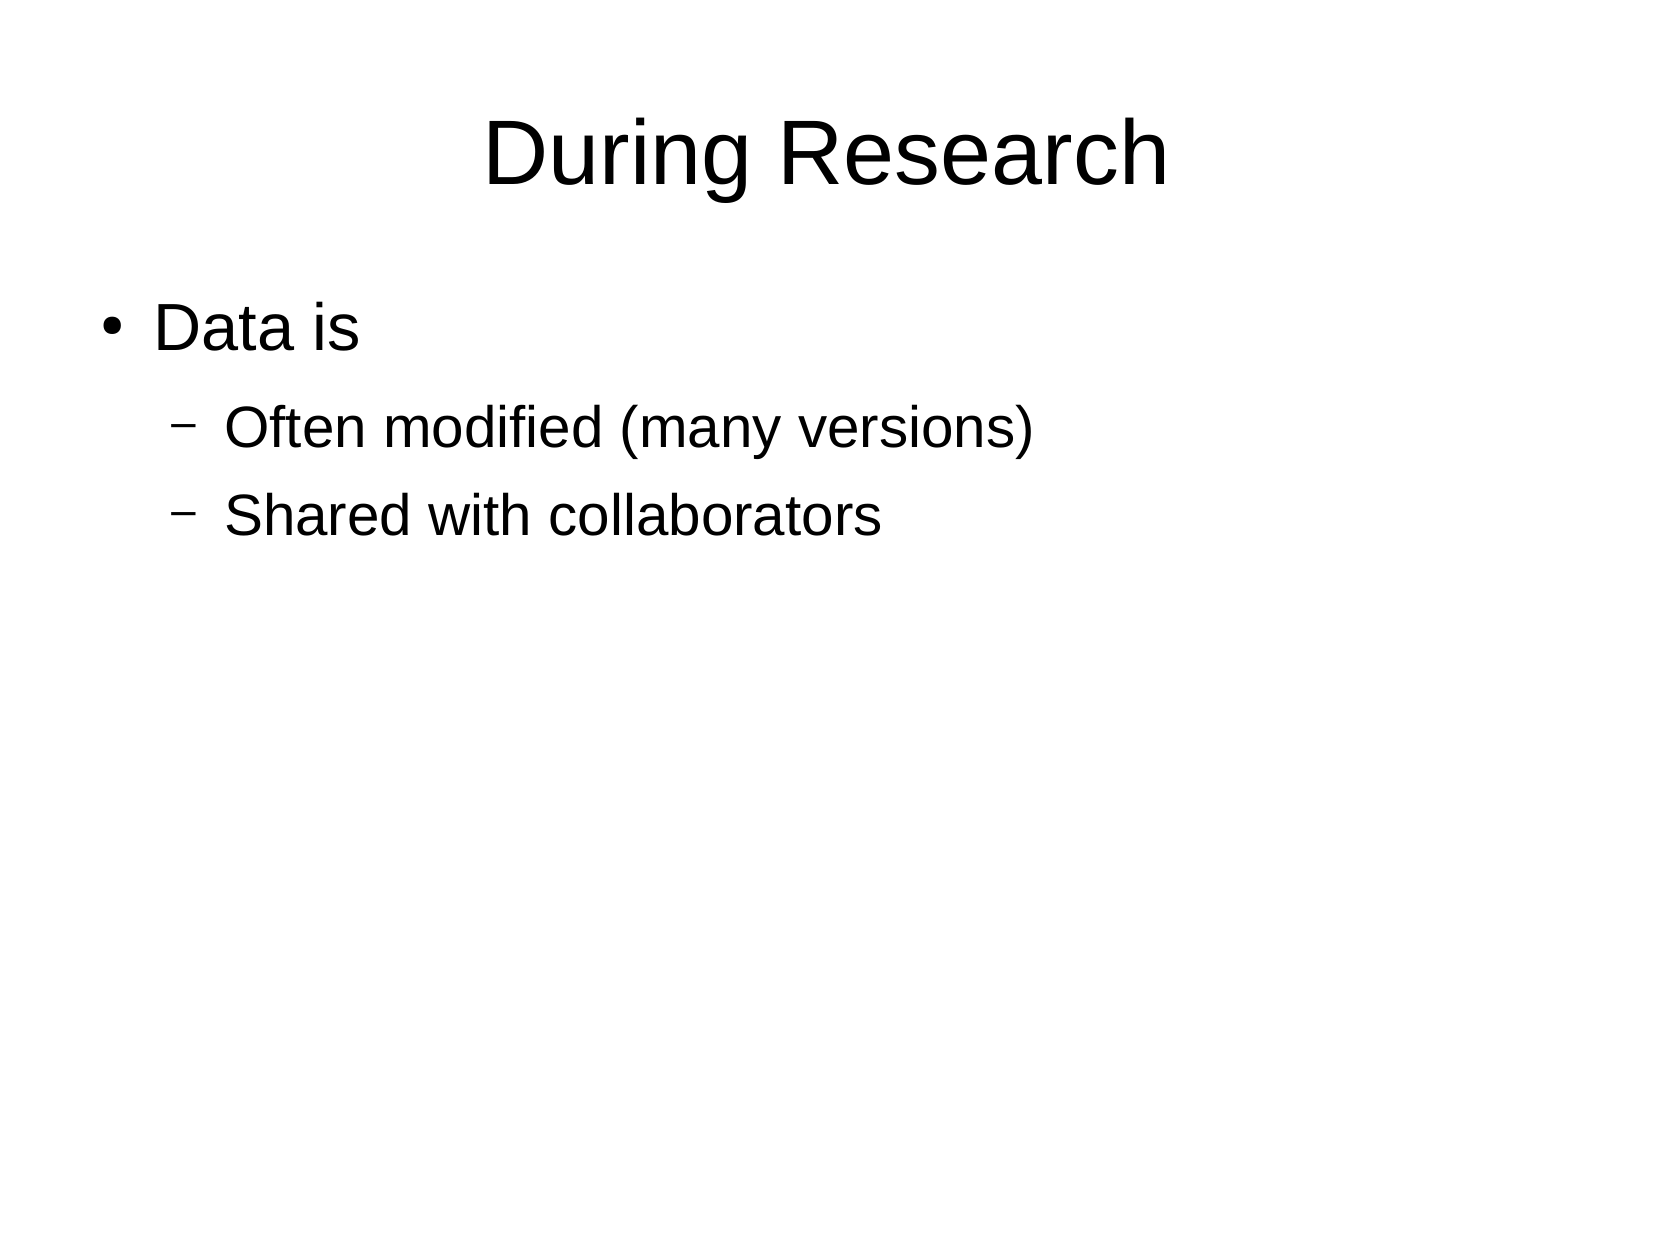

# During Research
Data is
Often modified (many versions)
Shared with collaborators